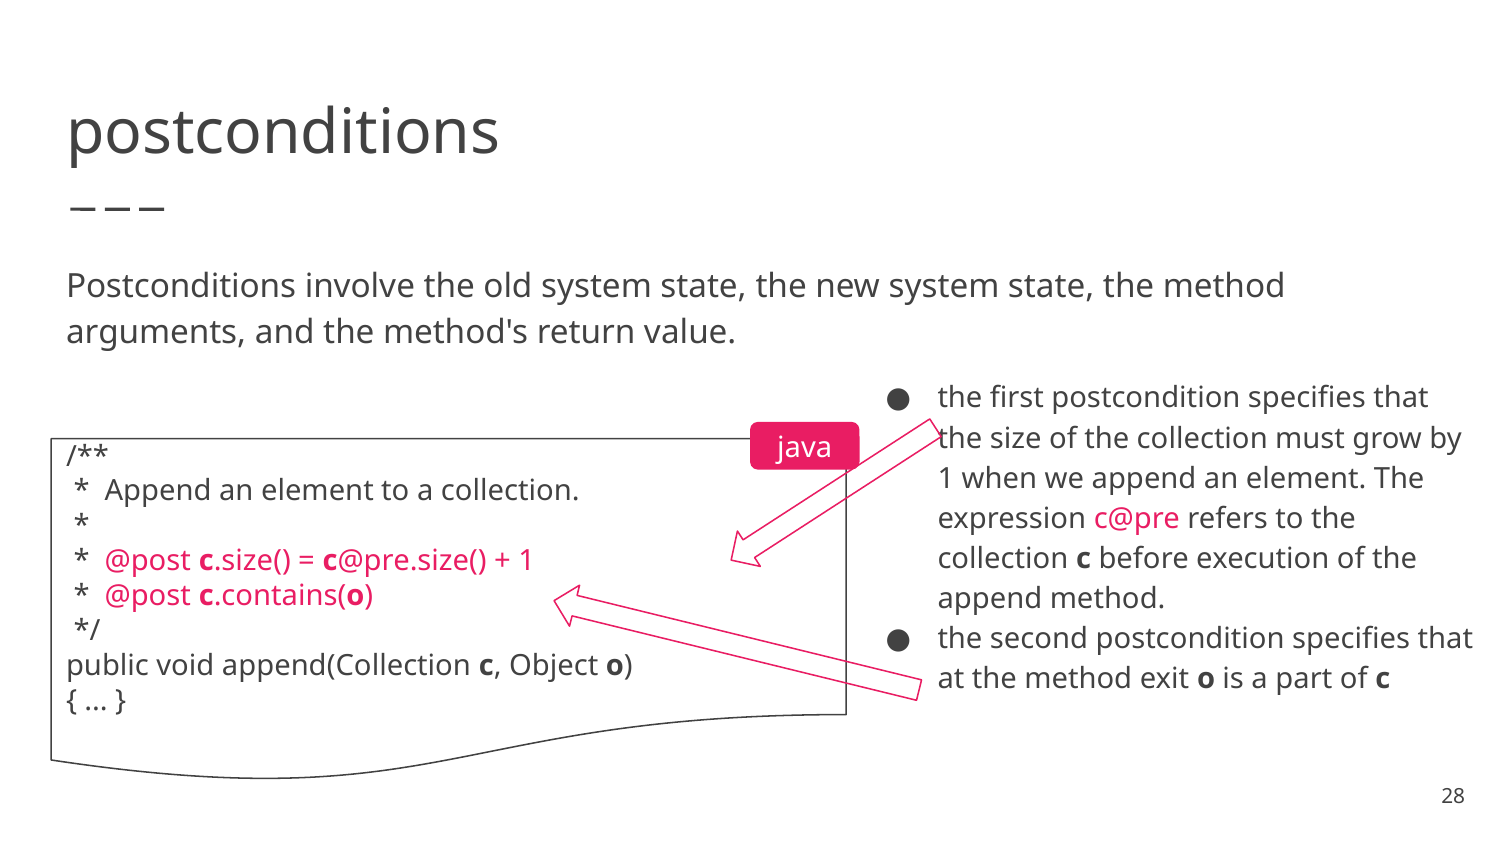

# postconditions
Postconditions involve the old system state, the new system state, the method arguments, and the method's return value.
the first postcondition specifies that the size of the collection must grow by 1 when we append an element. The expression c@pre refers to the collection c before execution of the append method.
the second postcondition specifies that at the method exit o is a part of c
java
/**
 * Append an element to a collection.
 *
 * @post c.size() = c@pre.size() + 1
 * @post c.contains(o)
 */
public void append(Collection c, Object o)
{ ... }